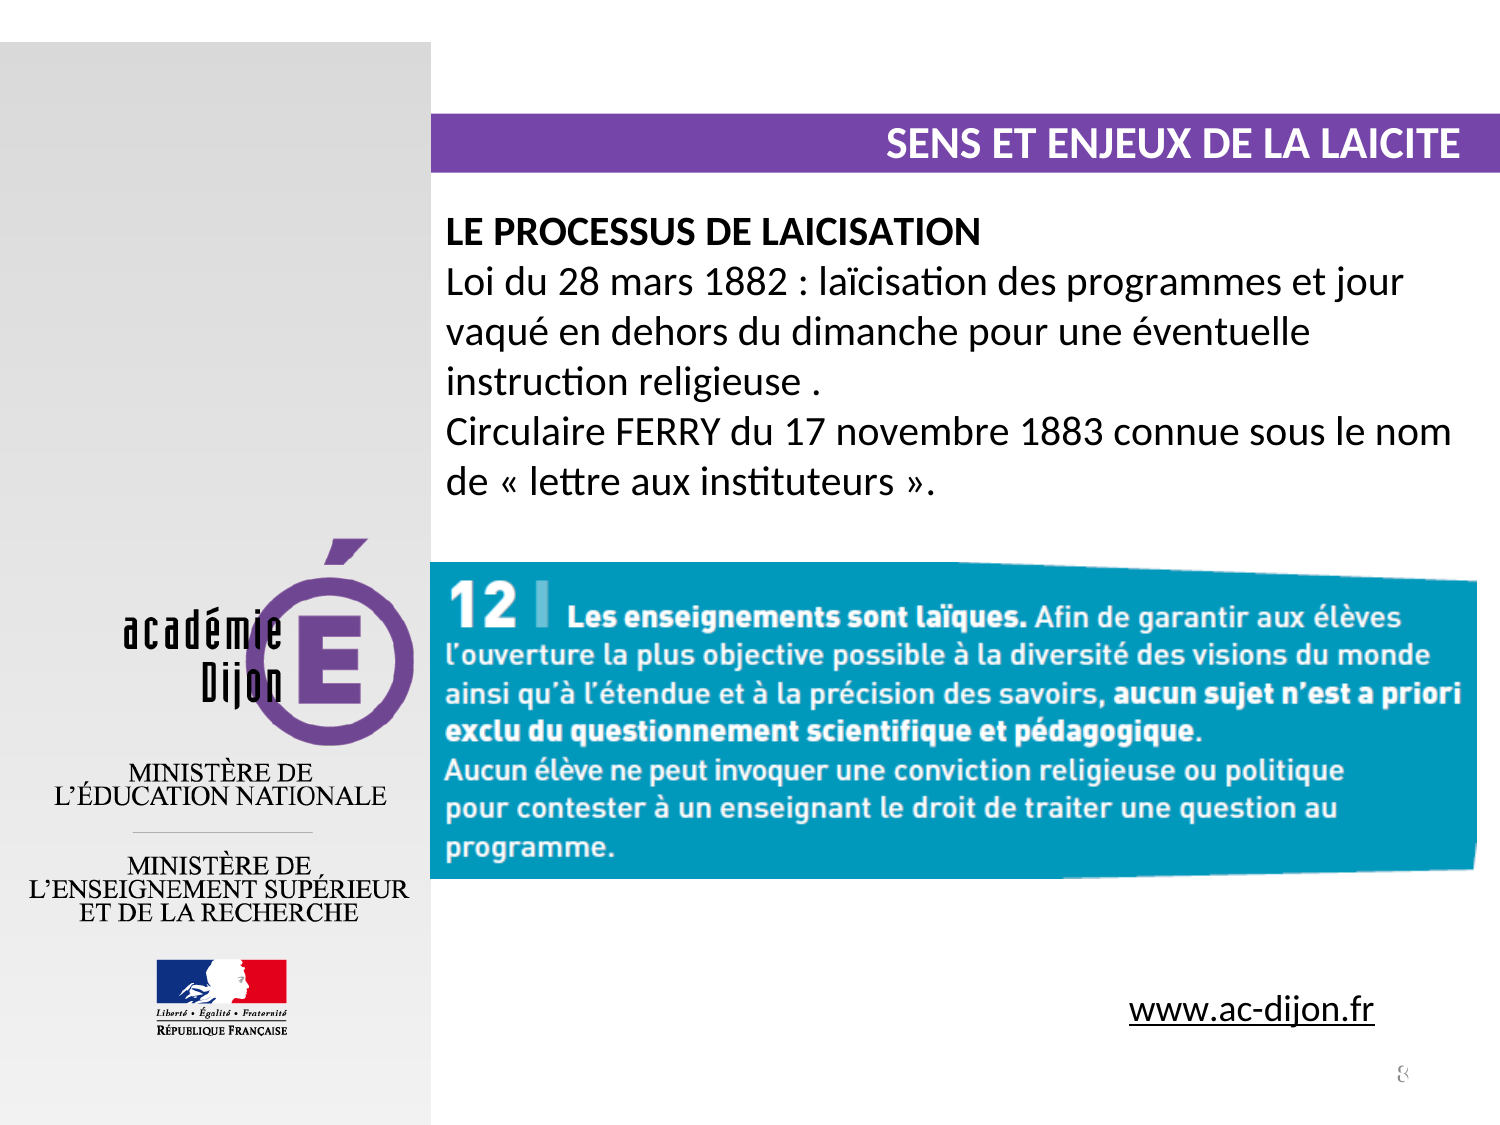

SENS ET ENJEUX DE LA LAICITE
LE PROCESSUS DE LAICISATION
Loi du 28 mars 1882 : laïcisation des programmes et jour vaqué en dehors du dimanche pour une éventuelle instruction religieuse .
Circulaire FERRY du 17 novembre 1883 connue sous le nom de « lettre aux instituteurs ».
8